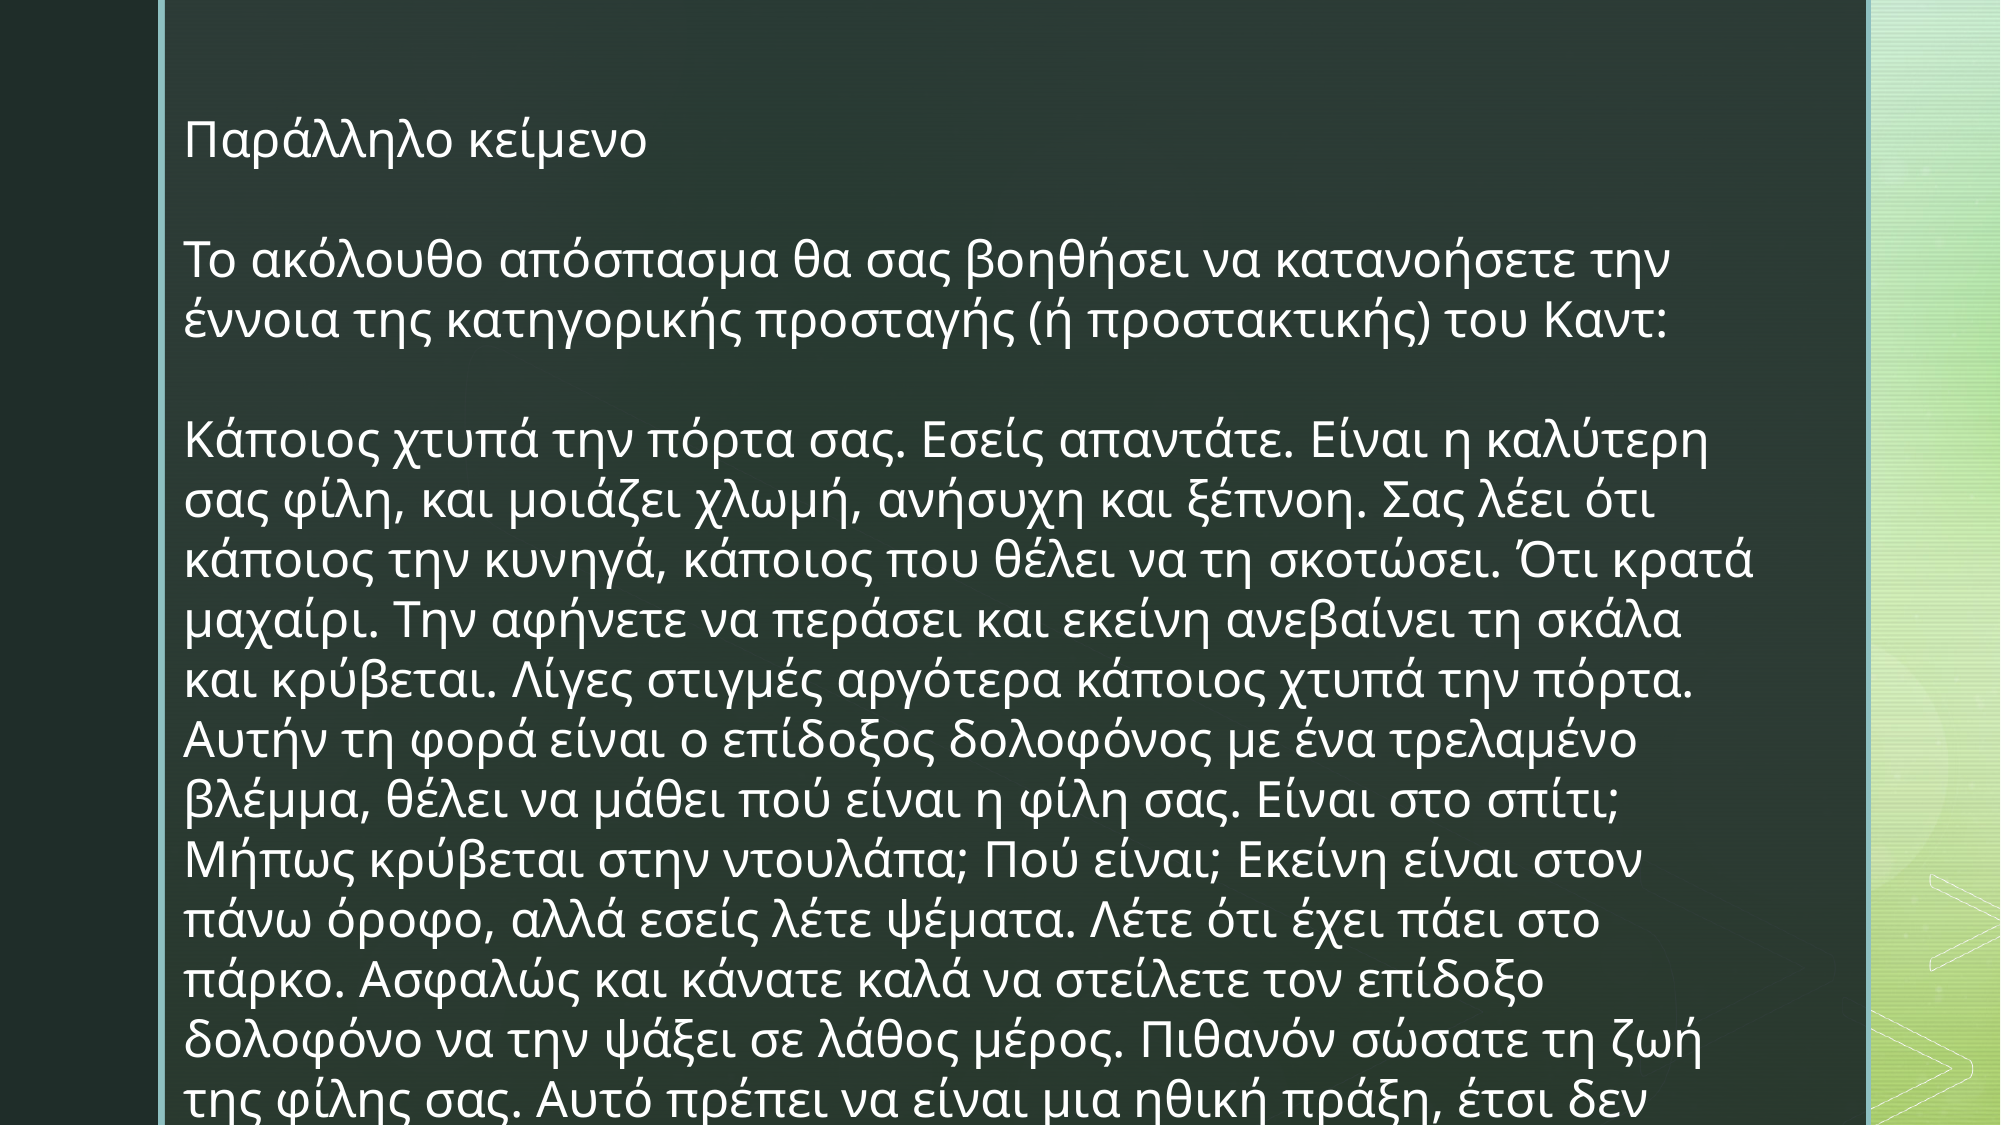

Παράλληλο κείμενο
Το ακόλουθο απόσπασμα θα σας βοηθήσει να κατανοήσετε την έννοια της κατηγορικής προσταγής (ή προστακτικής) του Καντ:
Κάποιος χτυπά την πόρτα σας. Εσείς απαντάτε. Είναι η κα­λύτερη σας φίλη, και μοιάζει χλωμή, ανήσυχη και ξέπνοη. Σας λέει ότι κάποιος την κυνηγά, κάποιος που θέλει να τη σκοτώσει. Ότι κρατά μαχαίρι. Την αφήνετε να περάσει και εκείνη ανεβαί­νει τη σκάλα και κρύβεται. Λίγες στιγμές αργότερα κάποιος χτυπά την πόρτα. Αυτήν τη φορά είναι ο επίδοξος δολοφόνος με ένα τρελαμένο βλέμμα, θέλει να μάθει πού είναι η φίλη σας. Είναι στο σπίτι; Μήπως κρύβεται στην ντουλάπα; Πού είναι; Εκείνη είναι στον πάνω όροφο, αλλά εσείς λέτε ψέματα. Λέτε ότι έχει πάει στο πάρκο. Ασφαλώς και κάνατε καλά να στείλετε τον επίδοξο δολοφόνο να την ψάξει σε λάθος μέρος. Πιθανόν σώσατε τη ζωή της φίλης σας. Αυτό πρέπει να είναι μια ηθική πράξη, έτσι δεν είναι;